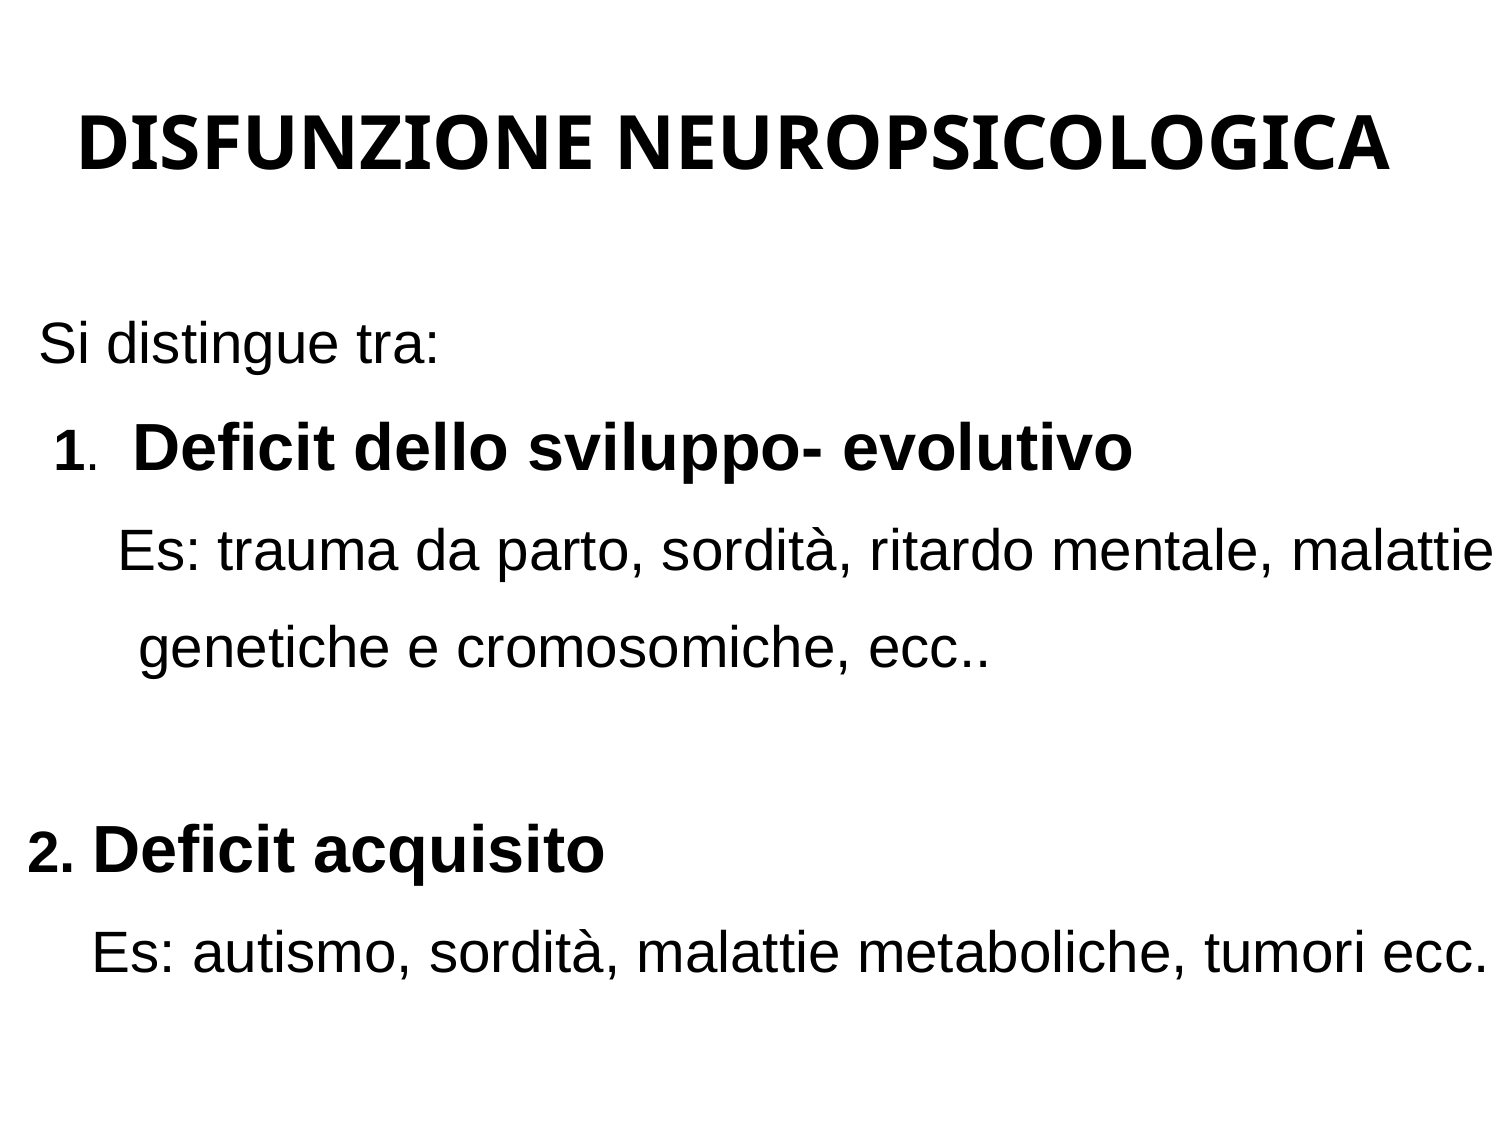

# DISFUNZIONE NEUROPSICOLOGICA
Si distingue tra:
 1. Deficit dello sviluppo- evolutivo
 Es: trauma da parto, sordità, ritardo mentale, malattie genetiche e cromosomiche, ecc..
 2. Deficit acquisito
 Es: autismo, sordità, malattie metaboliche, tumori ecc.